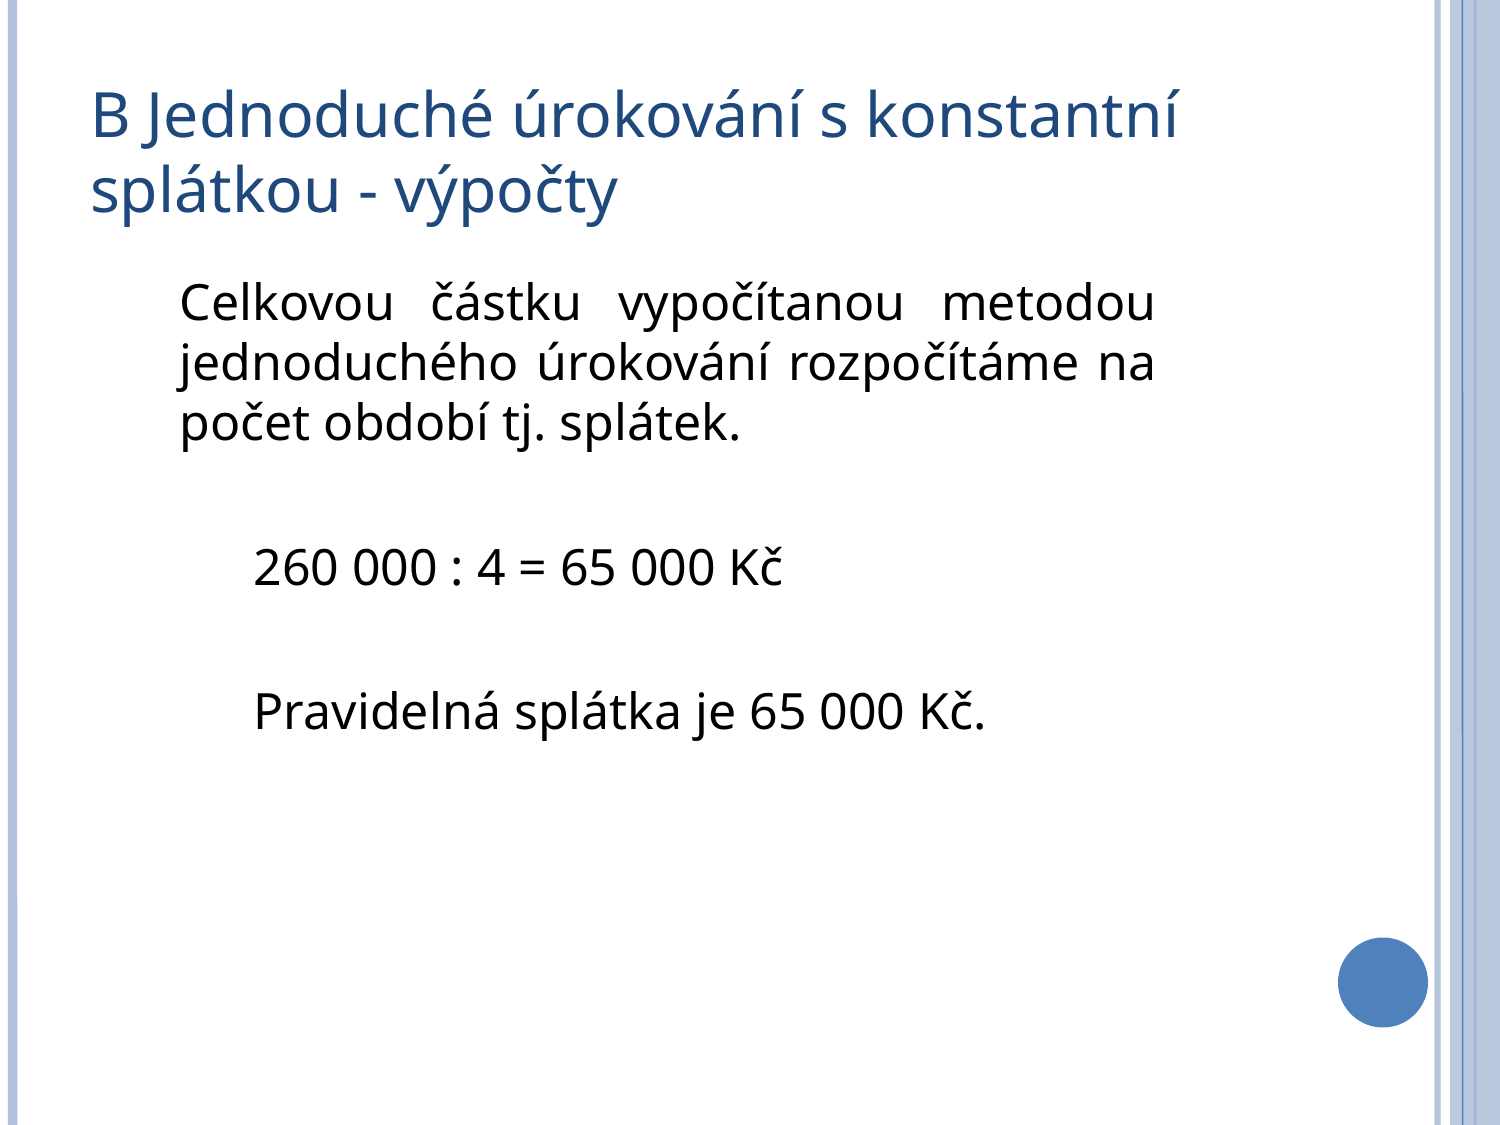

# B Jednoduché úrokování s konstantní splátkou - výpočty
Celkovou částku vypočítanou metodou jednoduchého úrokování rozpočítáme na počet období tj. splátek.
	260 000 : 4 = 65 000 Kč
	Pravidelná splátka je 65 000 Kč.